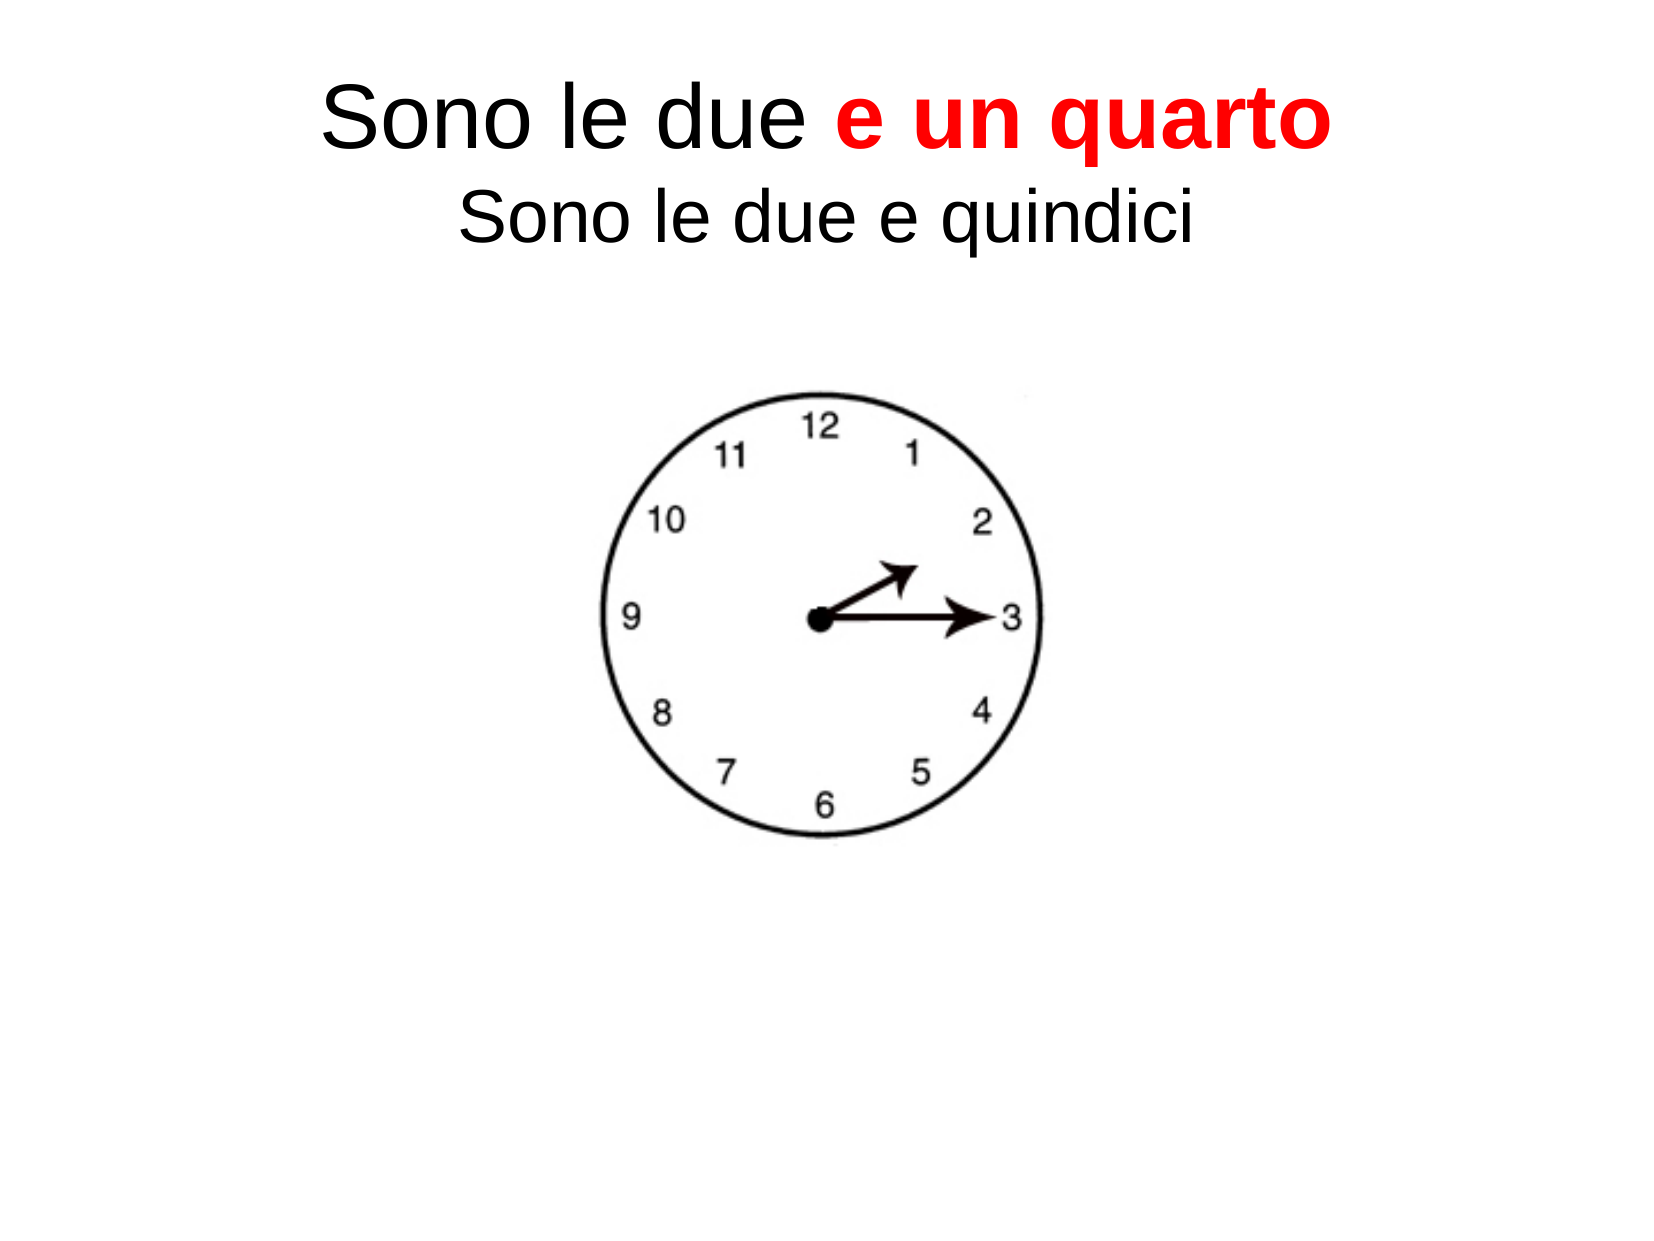

# Sono le due e un quarto Sono le due e quindici